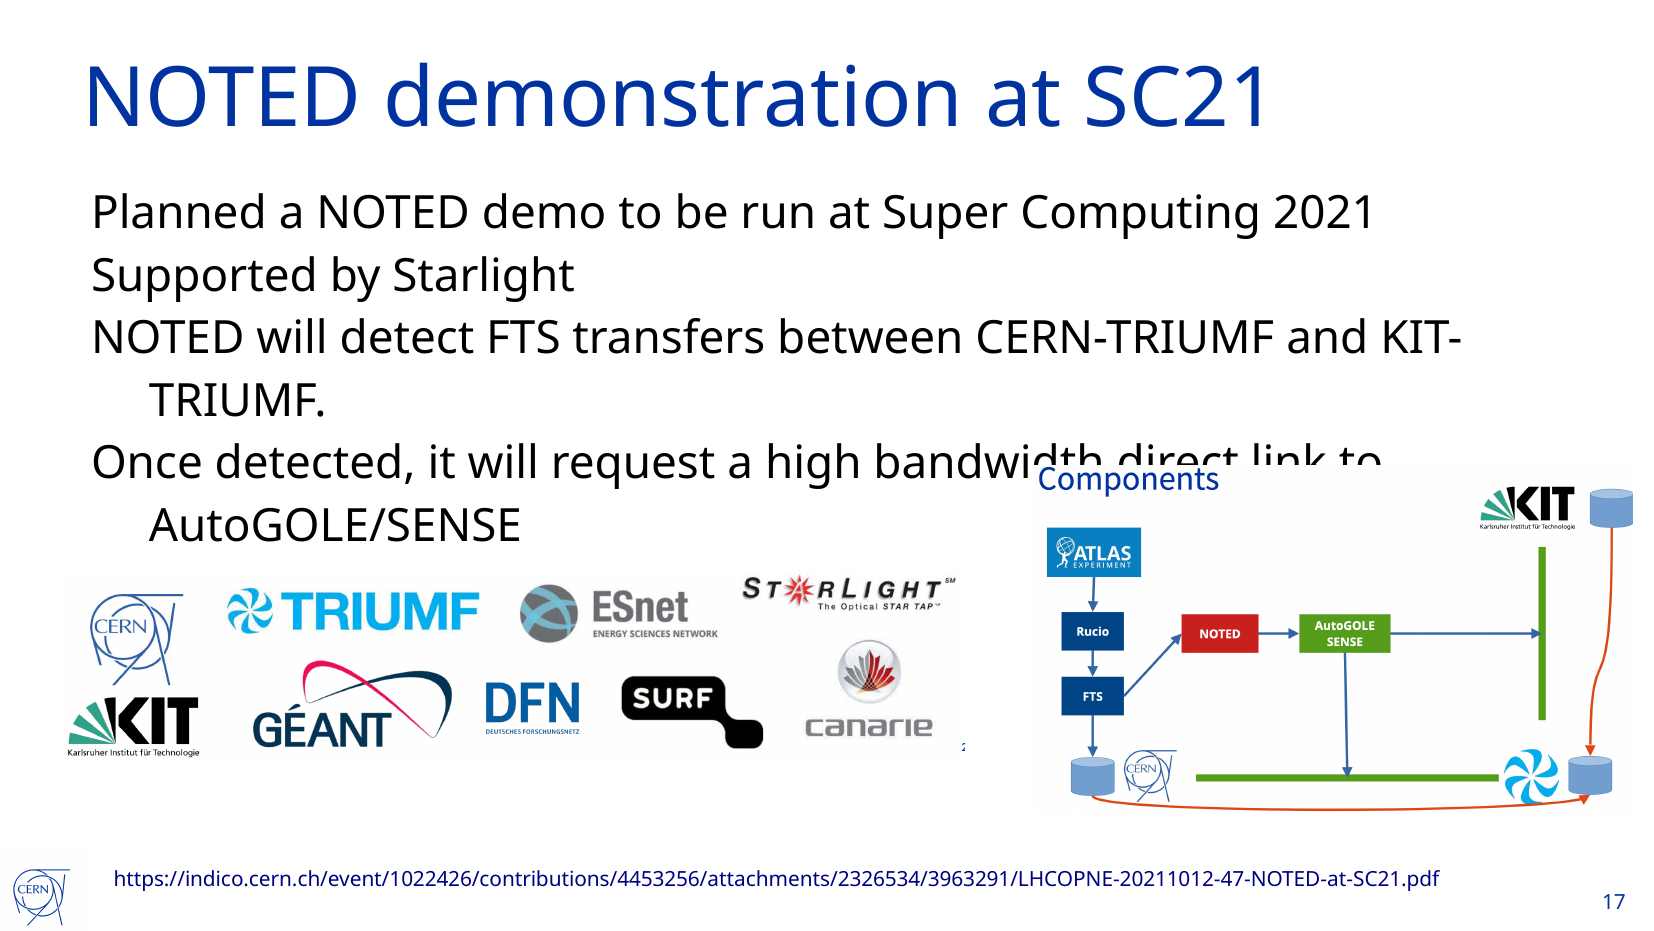

# NOTED demonstration at SC21
Planned a NOTED demo to be run at Super Computing 2021
Supported by Starlight
NOTED will detect FTS transfers between CERN-TRIUMF and KIT-TRIUMF.
Once detected, it will request a high bandwidth direct link to AutoGOLE/SENSE
https://indico.cern.ch/event/1022426/contributions/4453256/attachments/2326534/3963291/LHCOPNE-20211012-47-NOTED-at-SC21.pdf
17